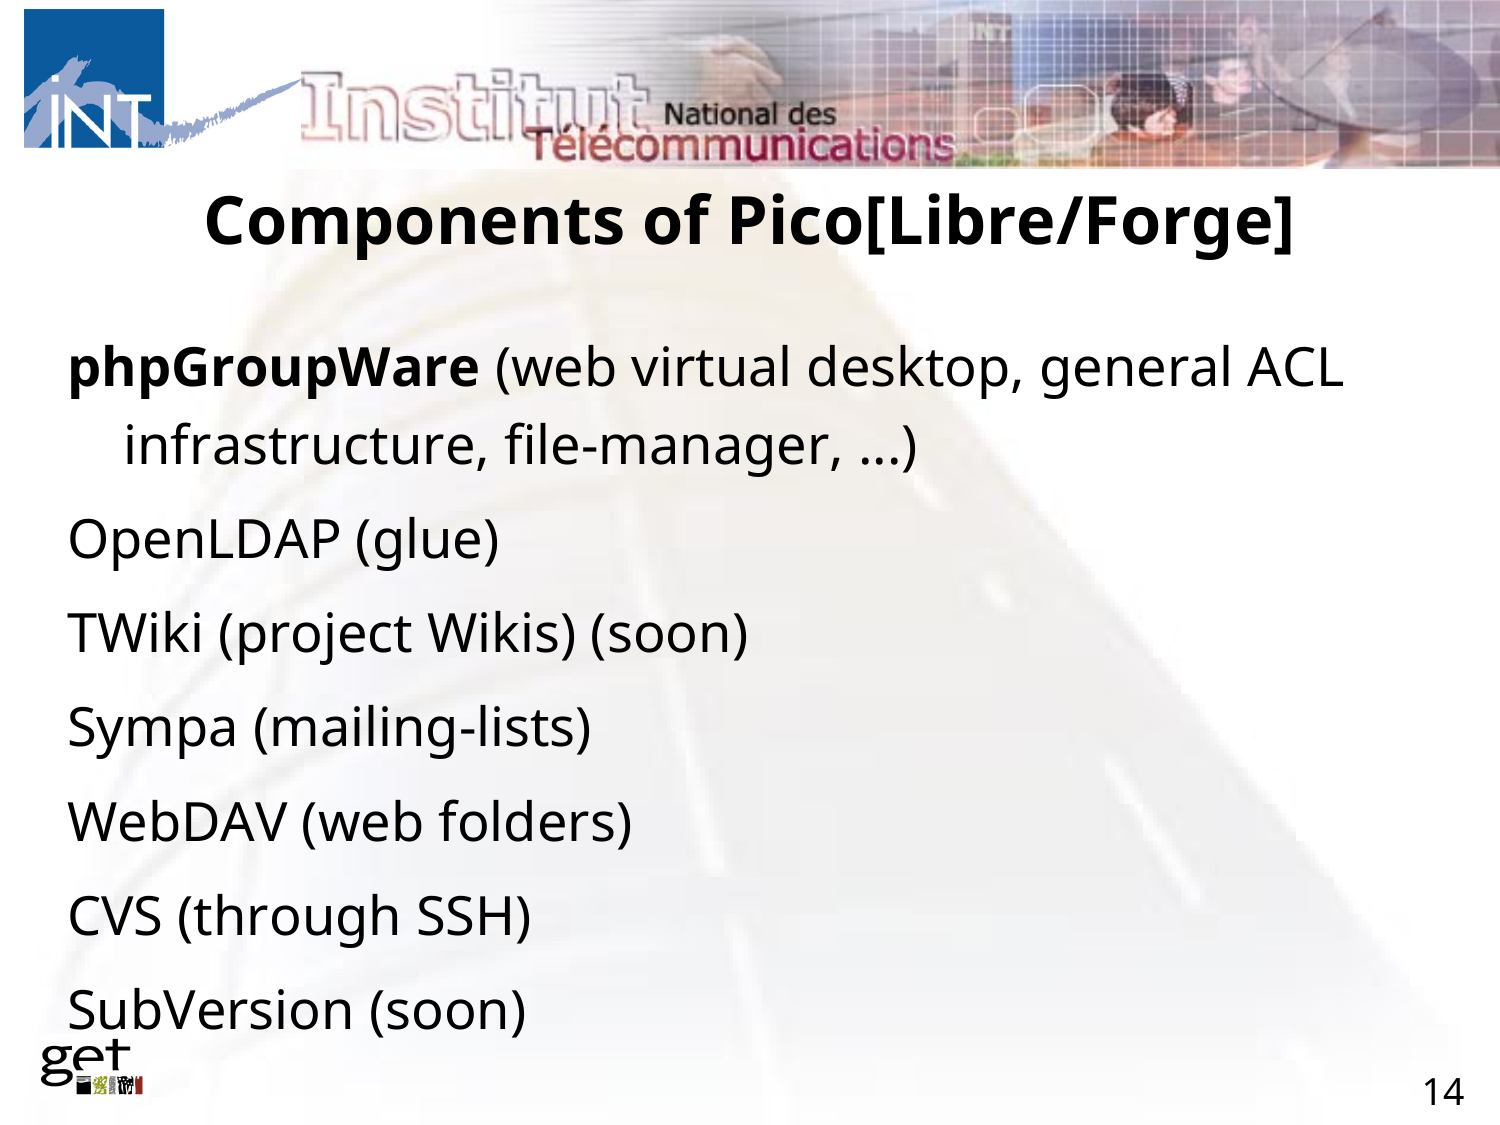

# Components of Pico[Libre/Forge]
phpGroupWare (web virtual desktop, general ACL infrastructure, file-manager, ...)
OpenLDAP (glue)
TWiki (project Wikis) (soon)
Sympa (mailing-lists)
WebDAV (web folders)
CVS (through SSH)
SubVersion (soon)